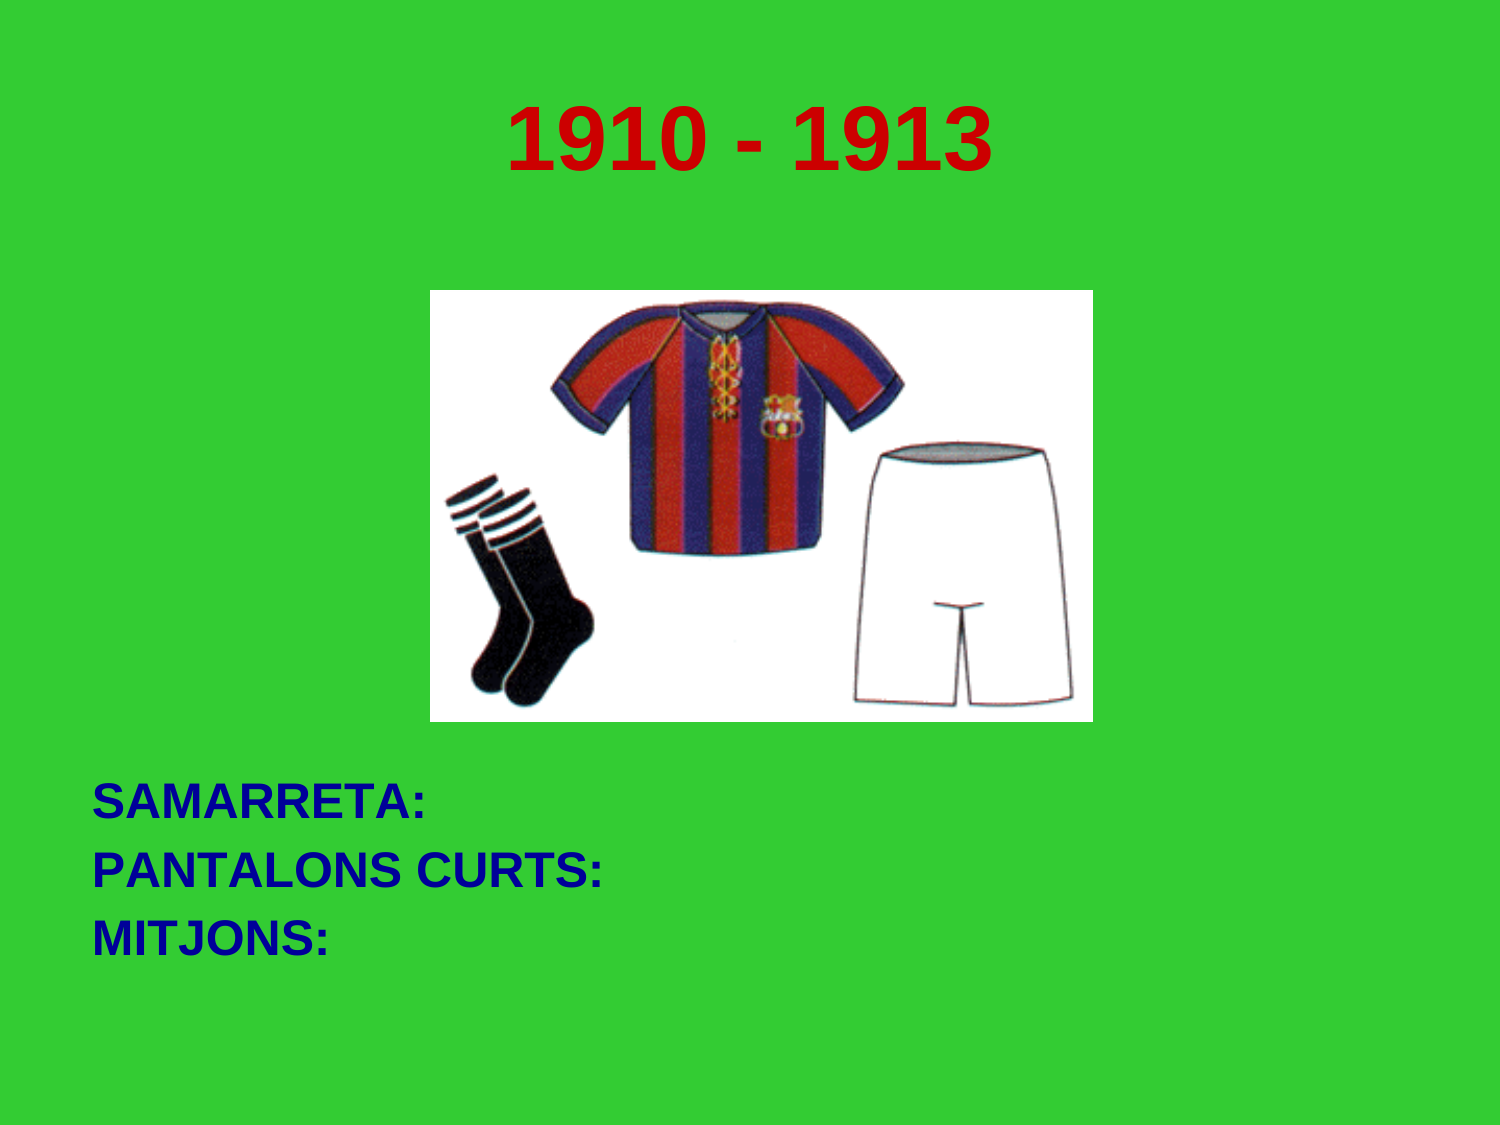

# 1910 - 1913
SAMARRETA:
PANTALONS CURTS:
MITJONS: